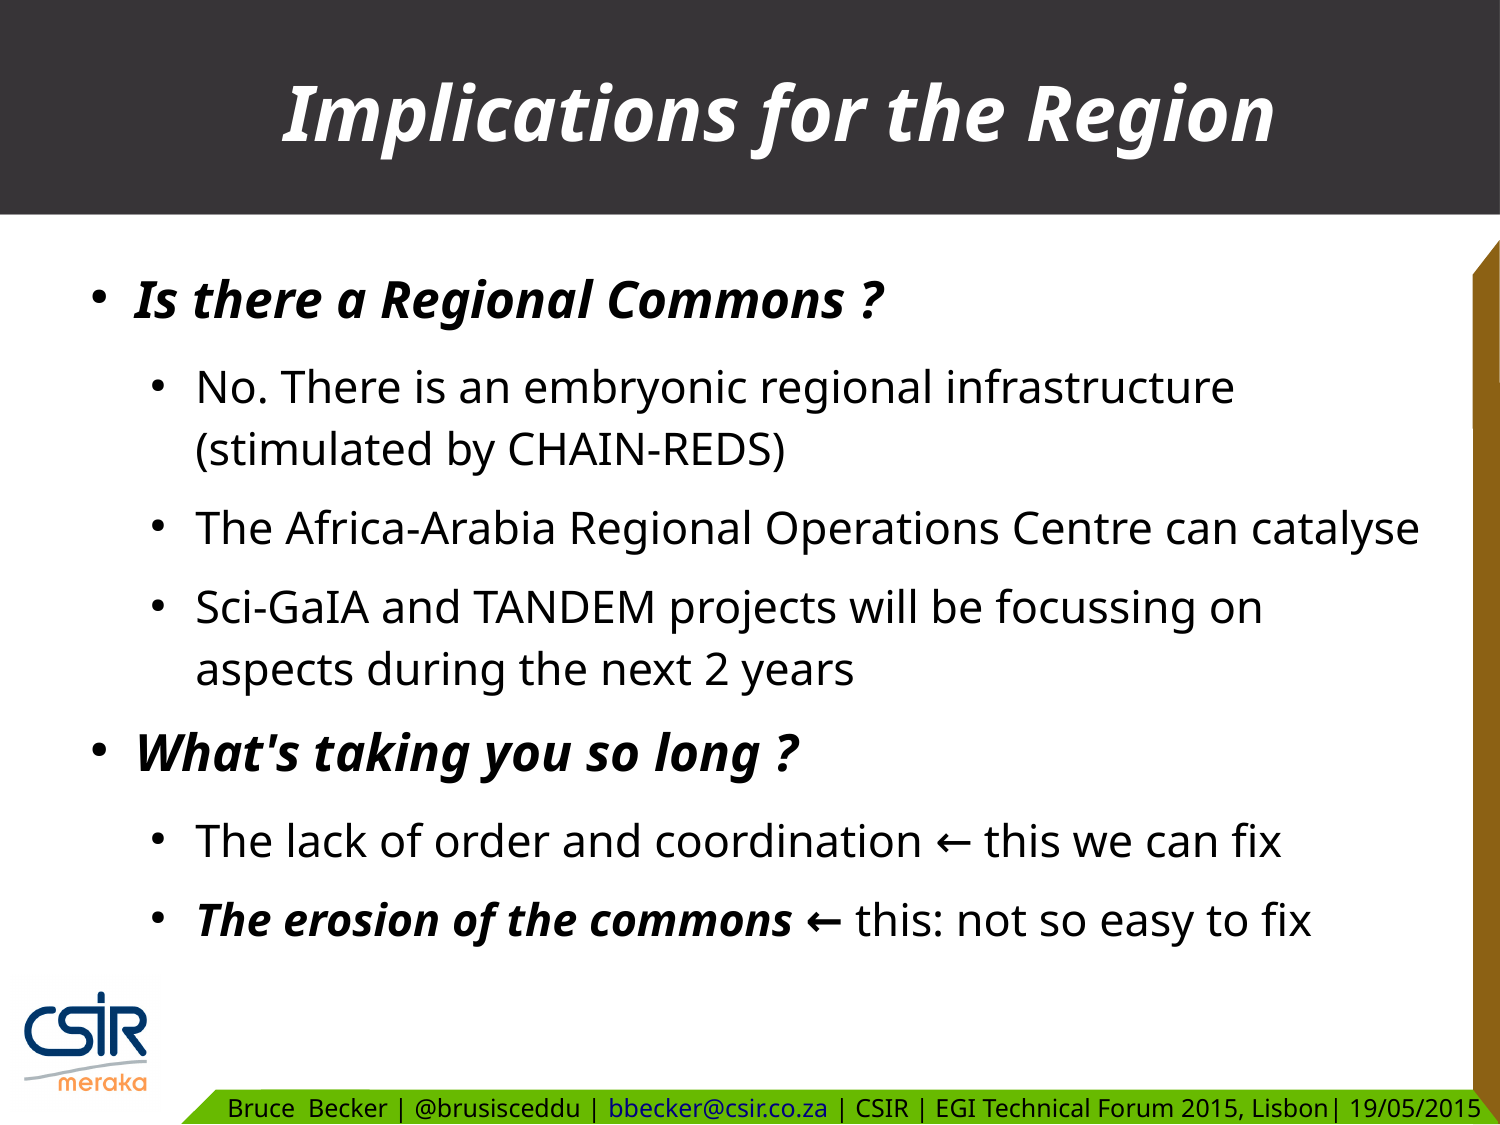

# Implications for the Region
Is there a Regional Commons ?
No. There is an embryonic regional infrastructure (stimulated by CHAIN-REDS)
The Africa-Arabia Regional Operations Centre can catalyse
Sci-GaIA and TANDEM projects will be focussing on aspects during the next 2 years
What's taking you so long ?
The lack of order and coordination ← this we can fix
The erosion of the commons ← this: not so easy to fix